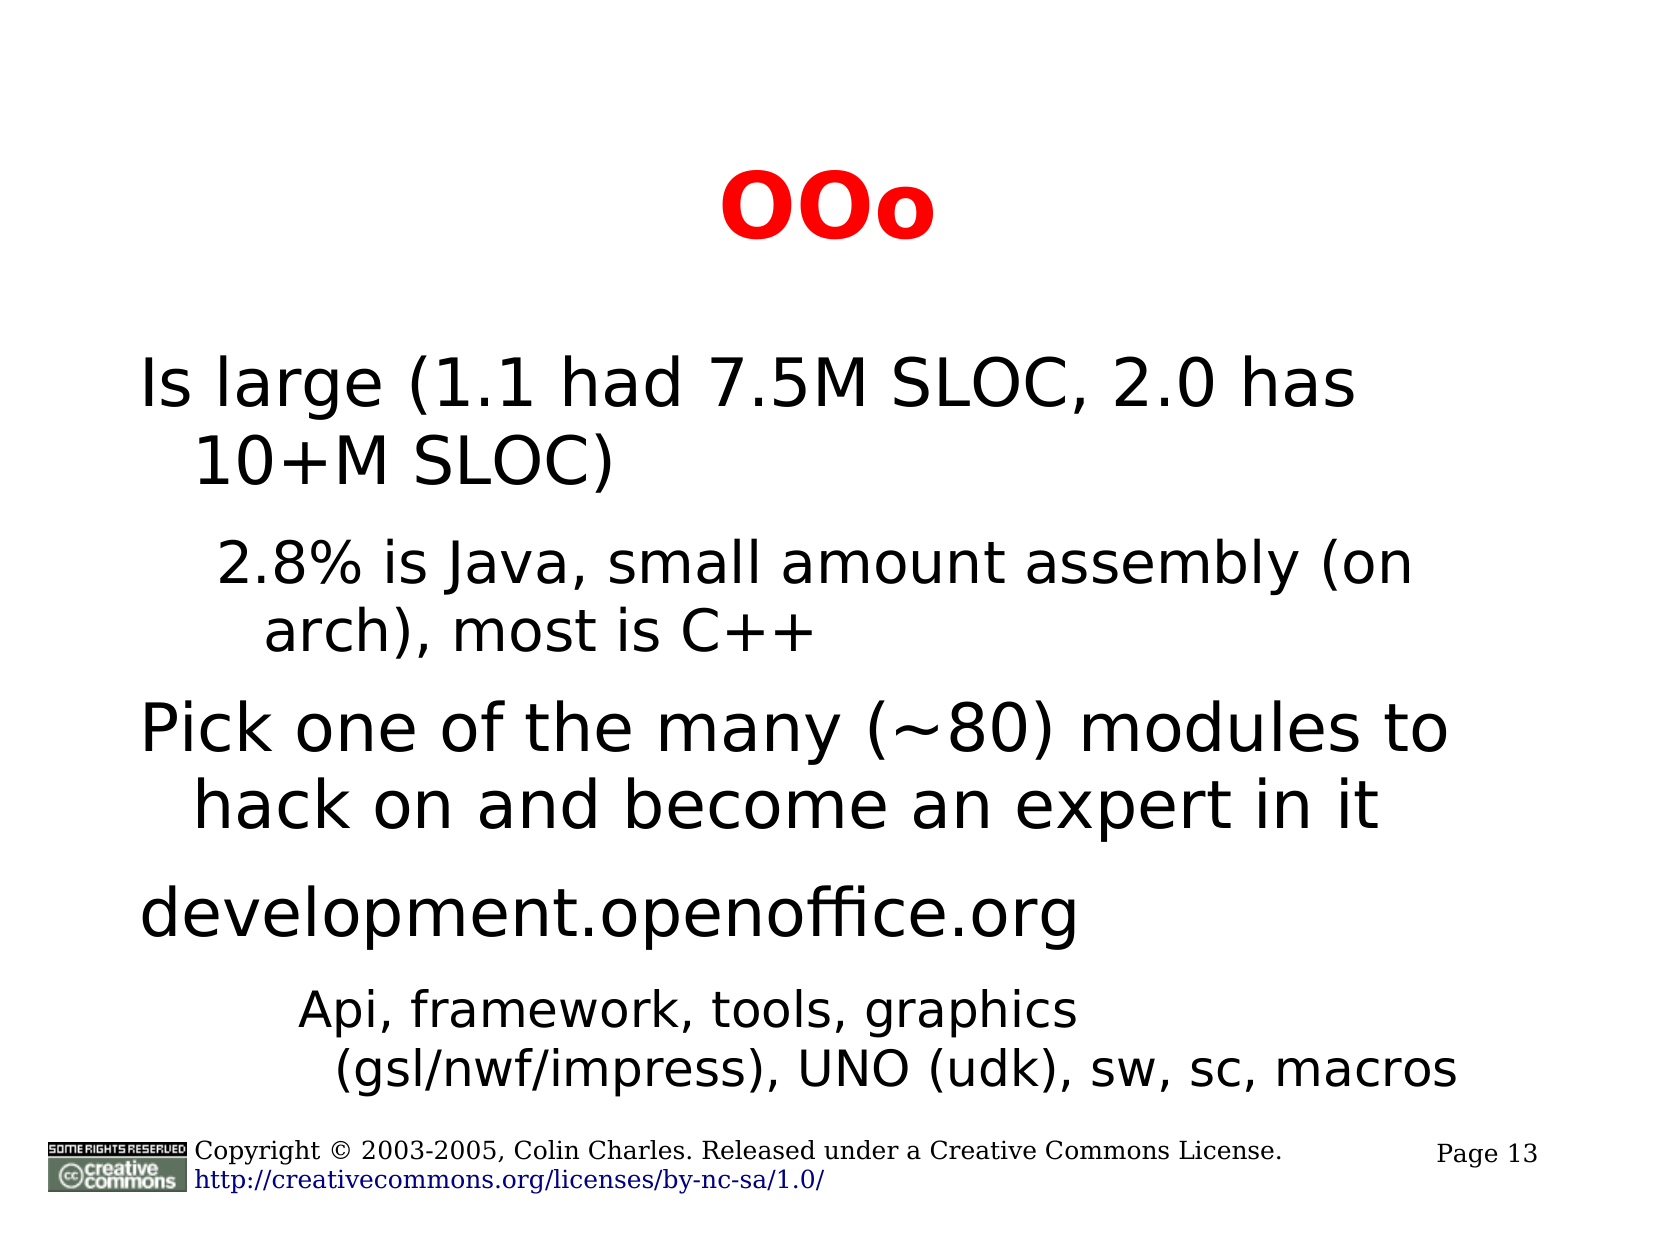

# OOo
Is large (1.1 had 7.5M SLOC, 2.0 has 10+M SLOC)
2.8% is Java, small amount assembly (on arch), most is C++
Pick one of the many (~80) modules to hack on and become an expert in it
development.openoffice.org
Api, framework, tools, graphics (gsl/nwf/impress), UNO (udk), sw, sc, macros